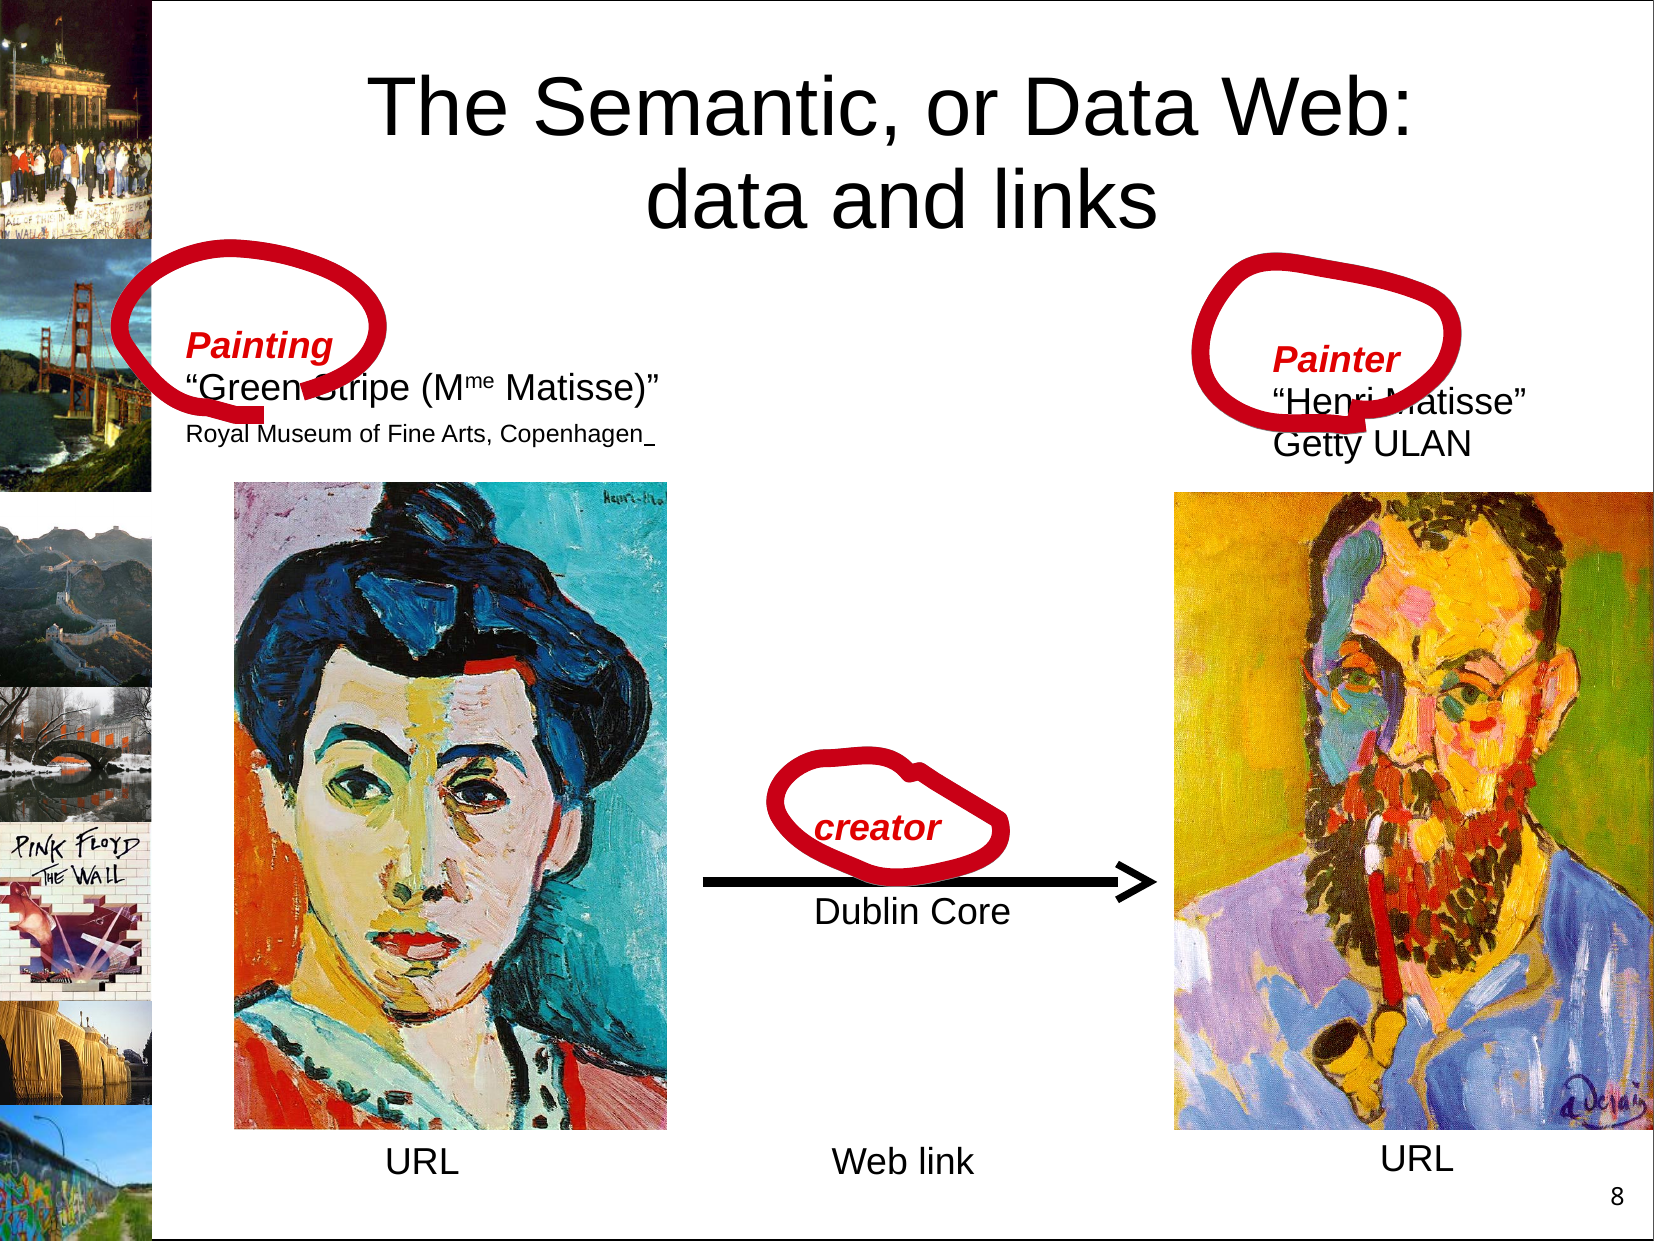

# The Semantic, or Data Web: data and links
Painting
“Green Stripe (Mme Matisse)”
Royal Museum of Fine Arts, Copenhagen
Painter
“Henri Matisse”
Getty ULAN
creator
Dublin Core
URL
URL
Web link